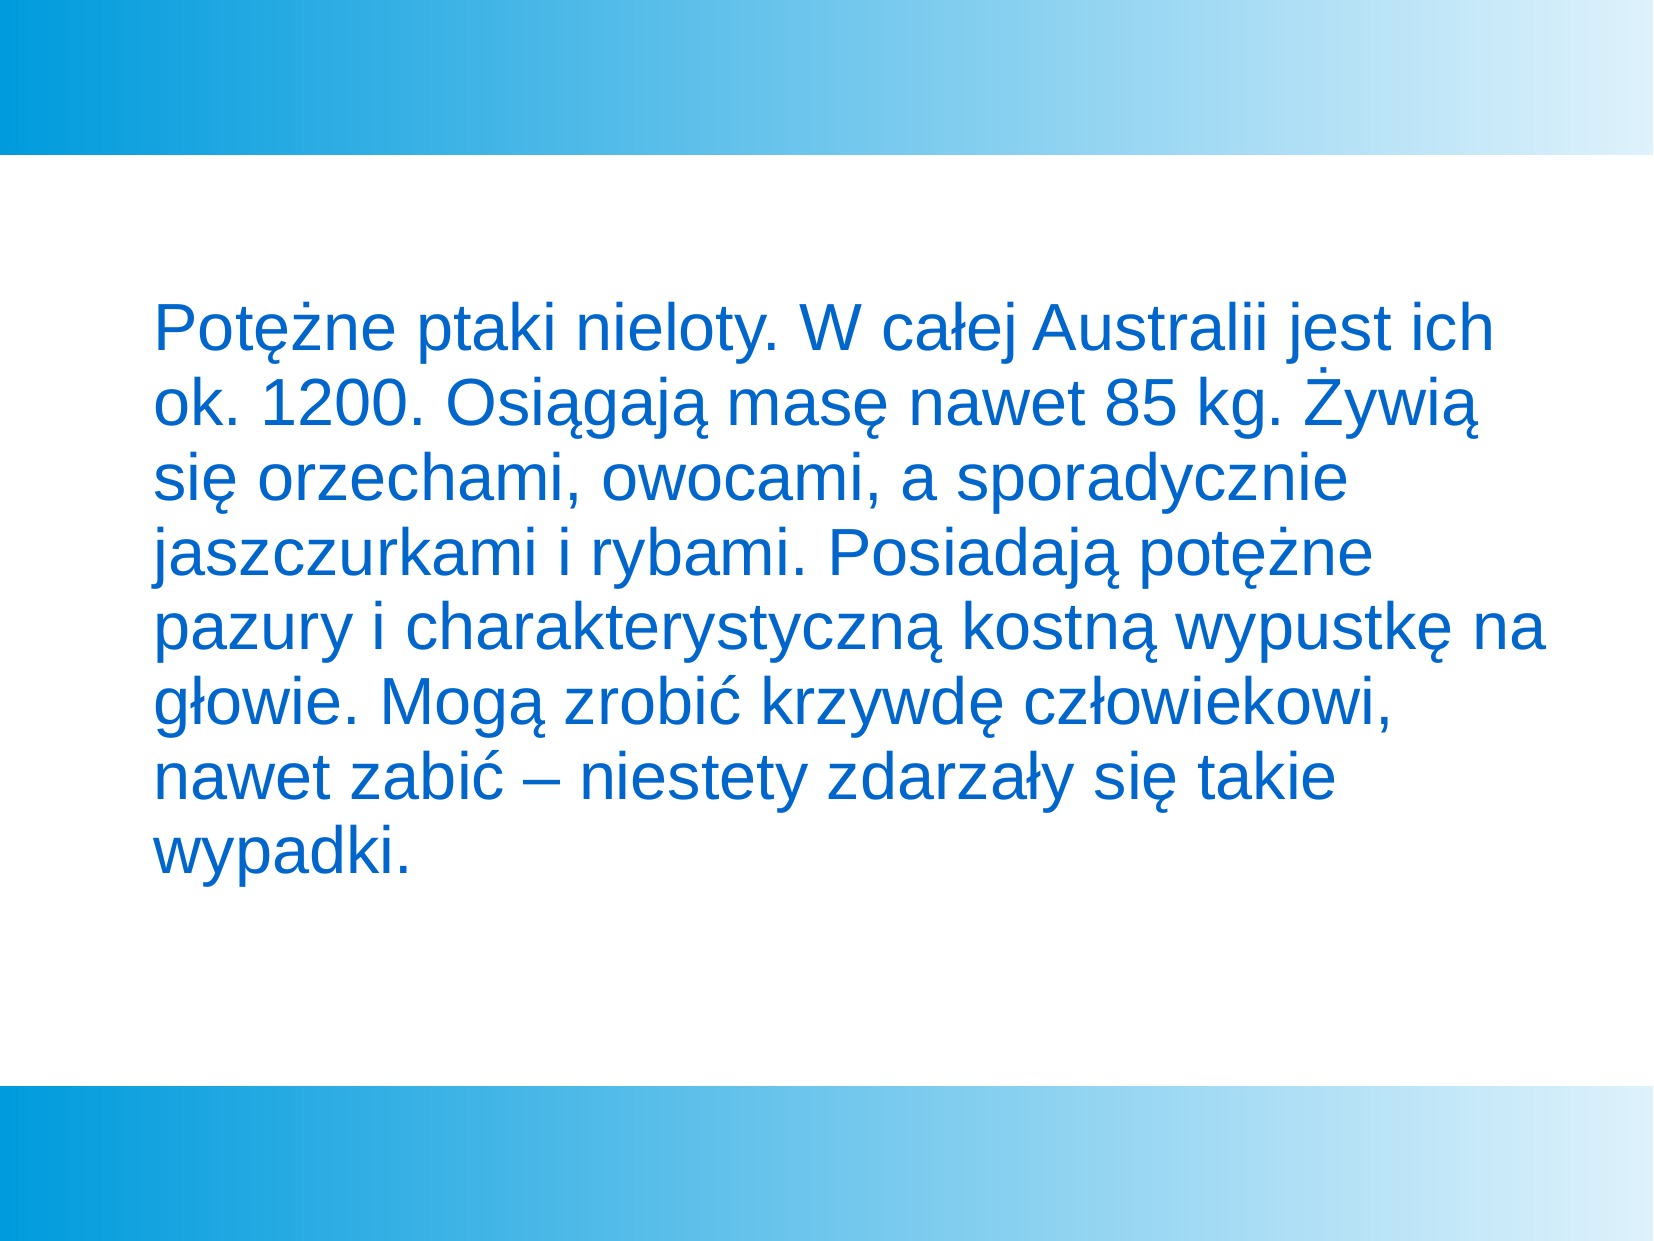

# Potężne ptaki nieloty. W całej Australii jest ich ok. 1200. Osiągają masę nawet 85 kg. Żywią się orzechami, owocami, a sporadycznie jaszczurkami i rybami. Posiadają potężne pazury i charakterystyczną kostną wypustkę na głowie. Mogą zrobić krzywdę człowiekowi, nawet zabić – niestety zdarzały się takie wypadki.